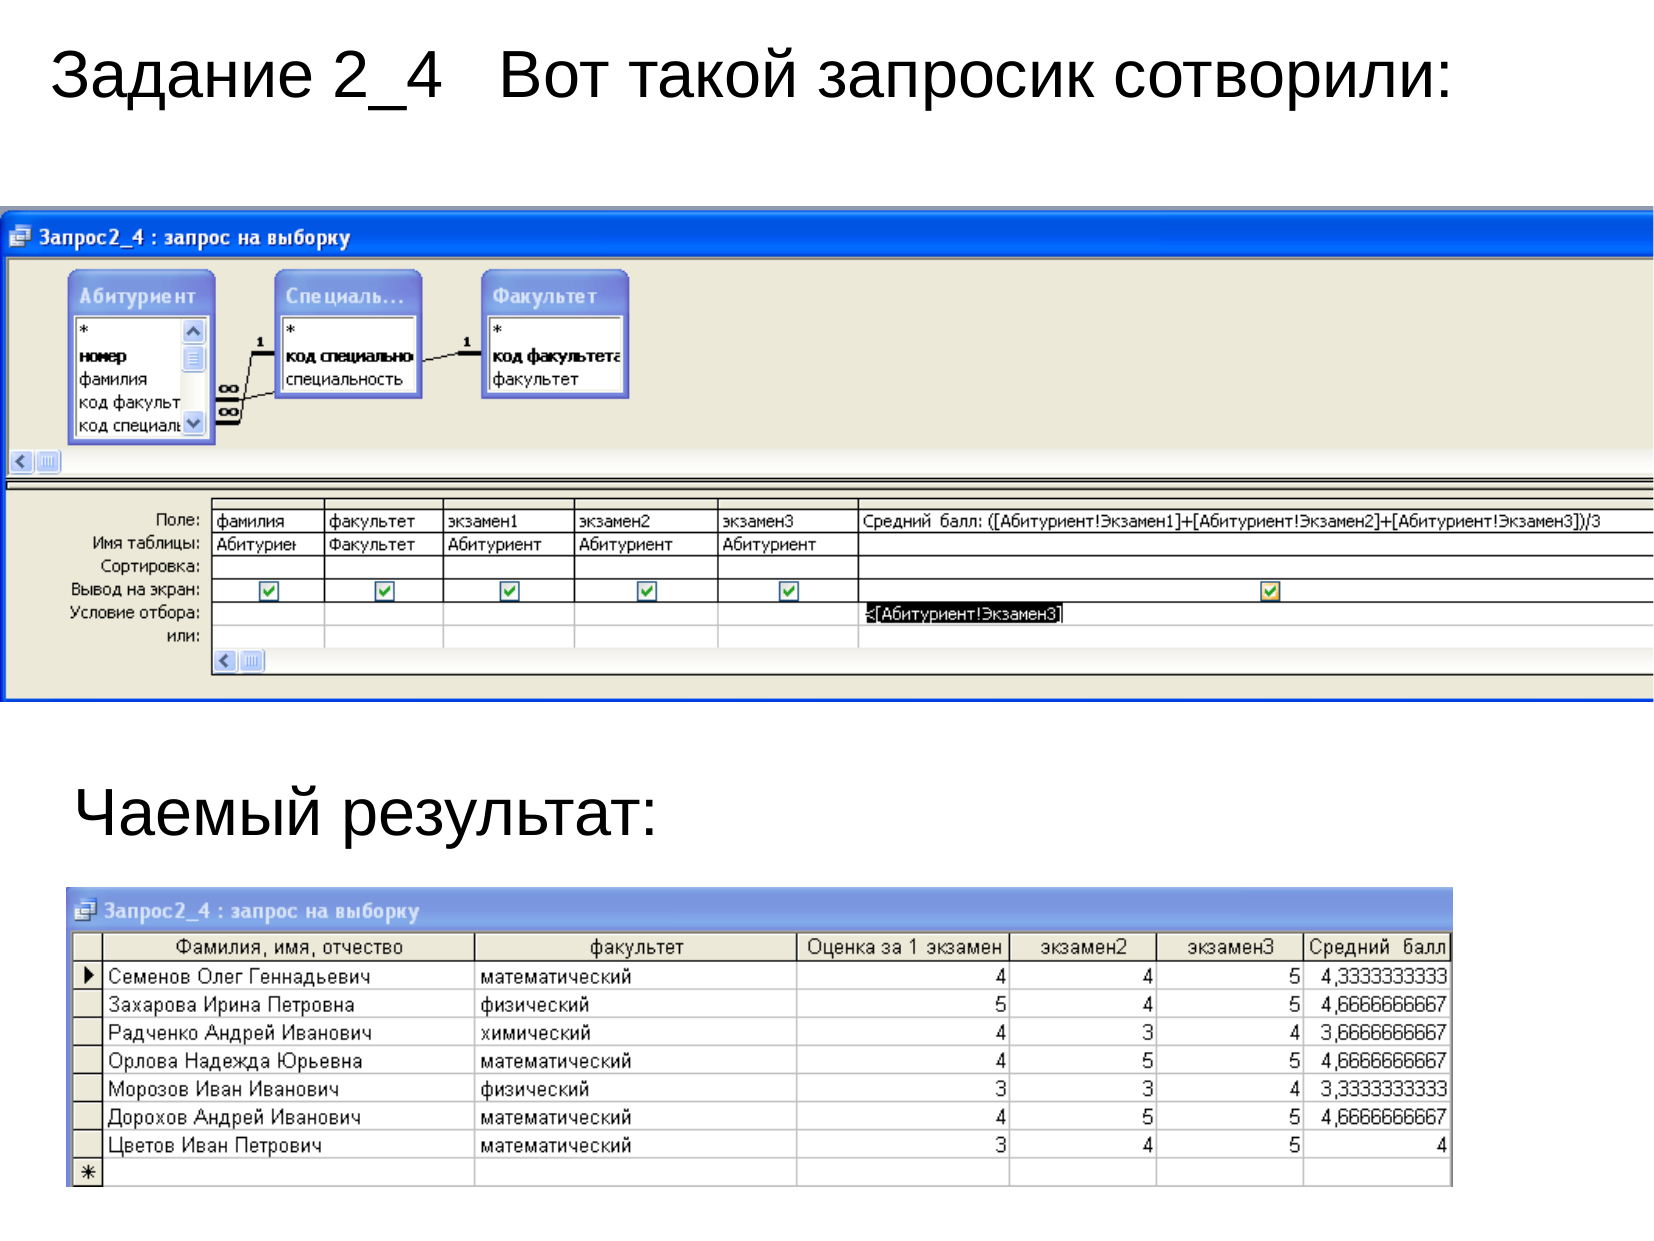

Задание 2_4 Вот такой запросик сотворили:
Чаемый результат: